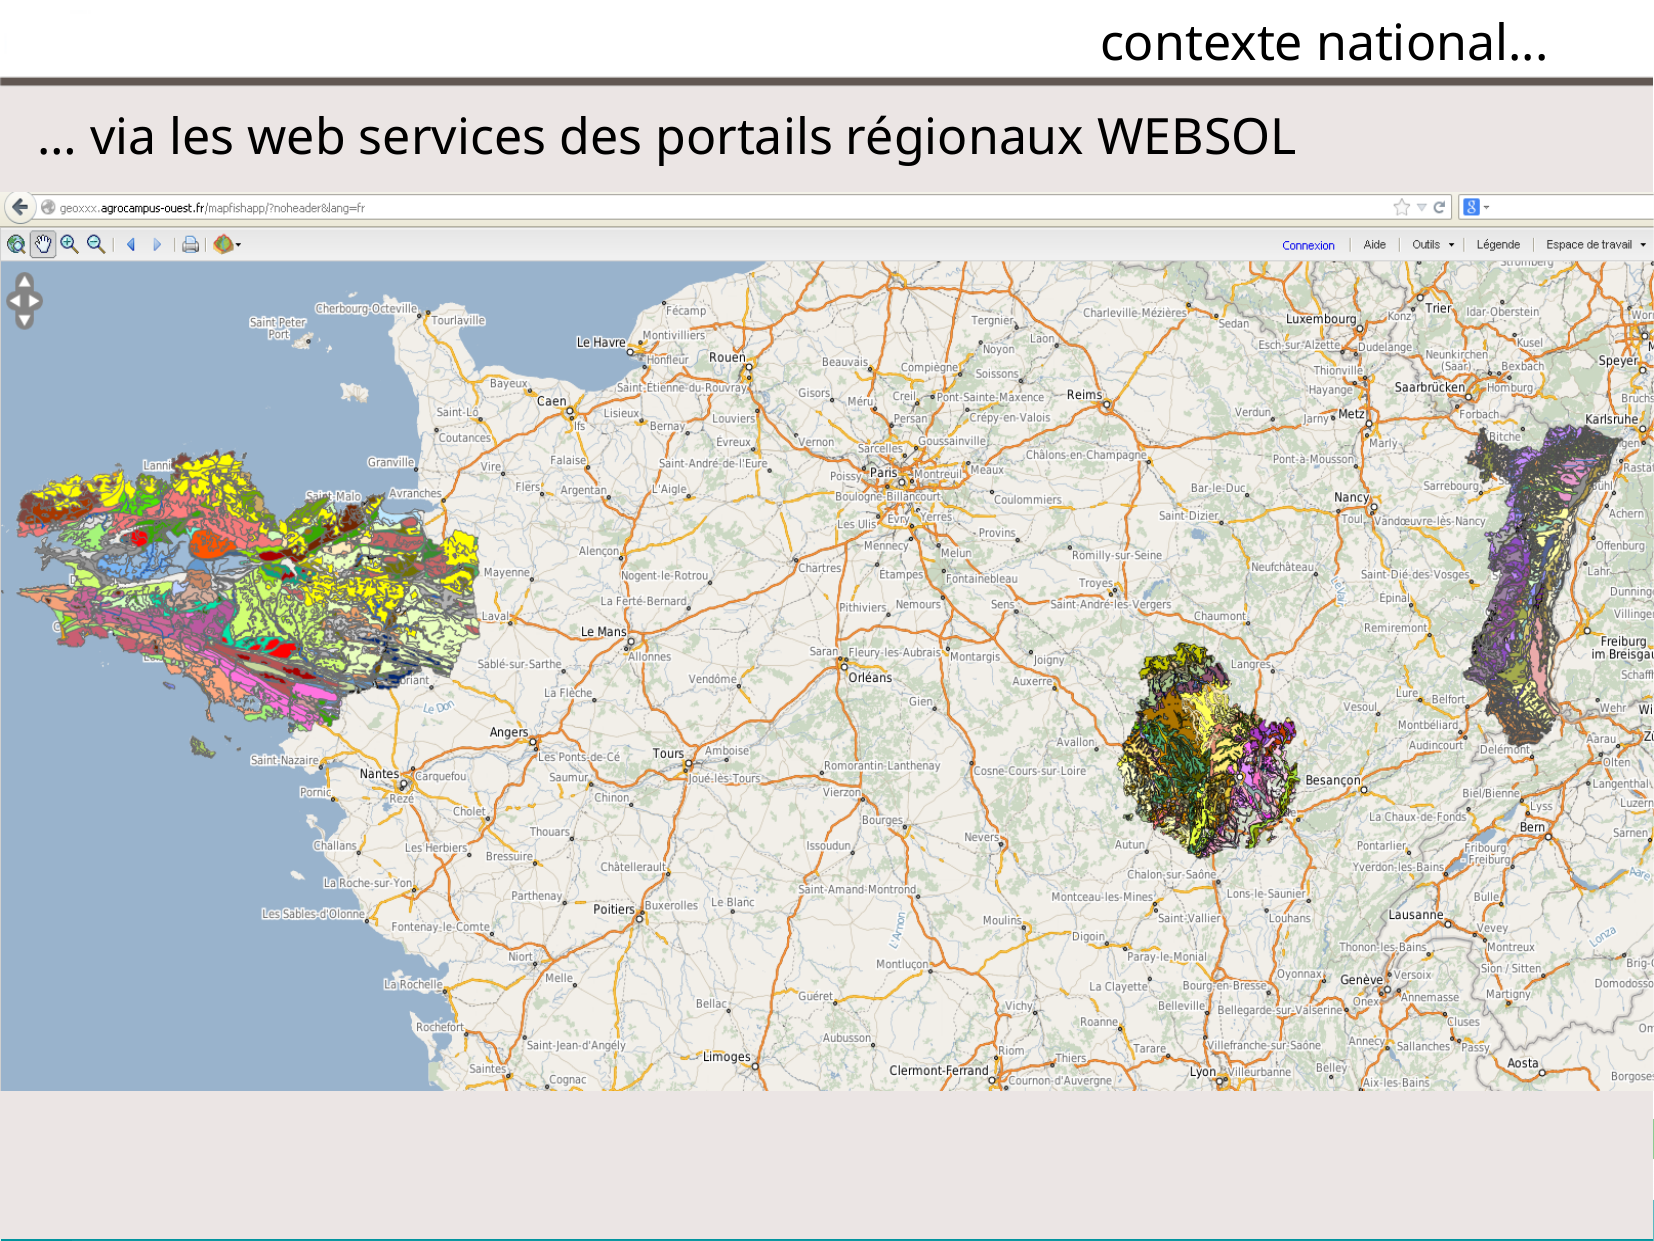

contexte national...
… via les web services des portails régionaux WEBSOL